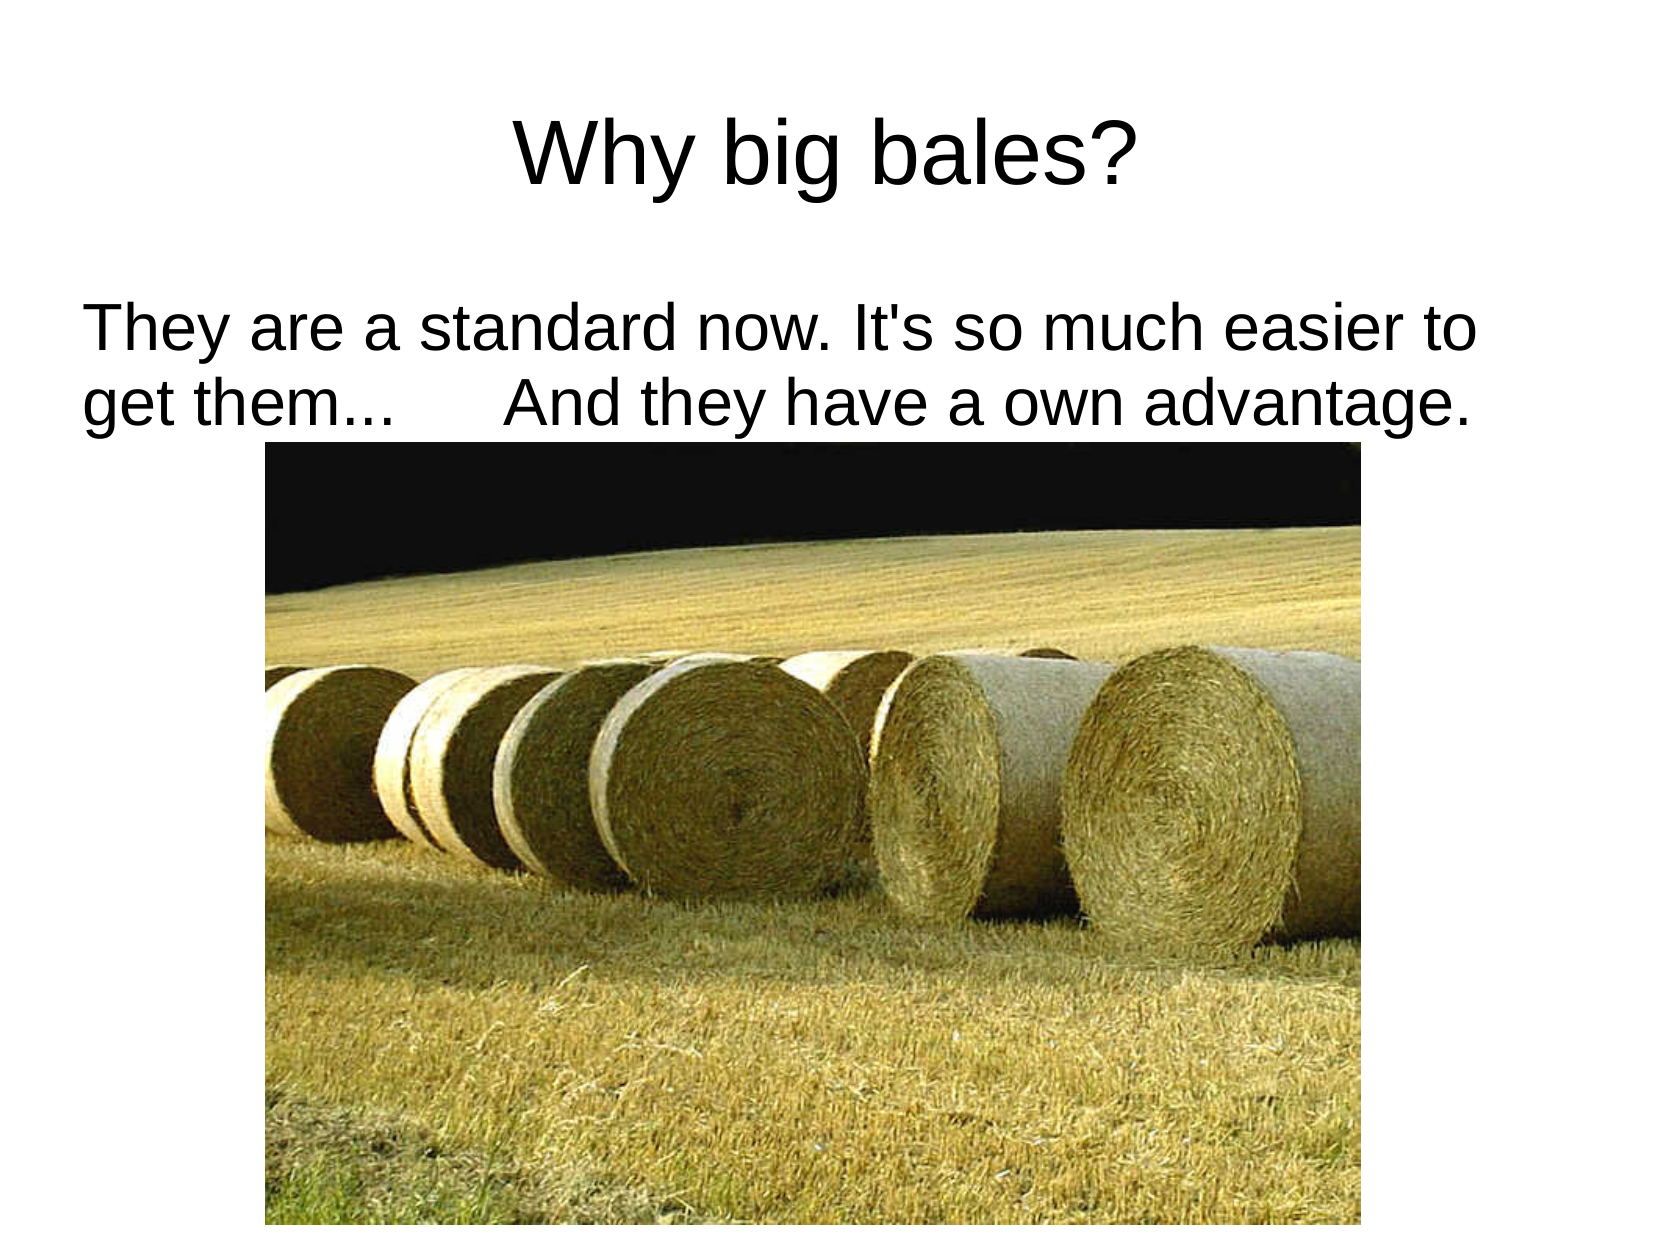

# Why big bales?
They are a standard now. It's so much easier to get them... And they have a own advantage.